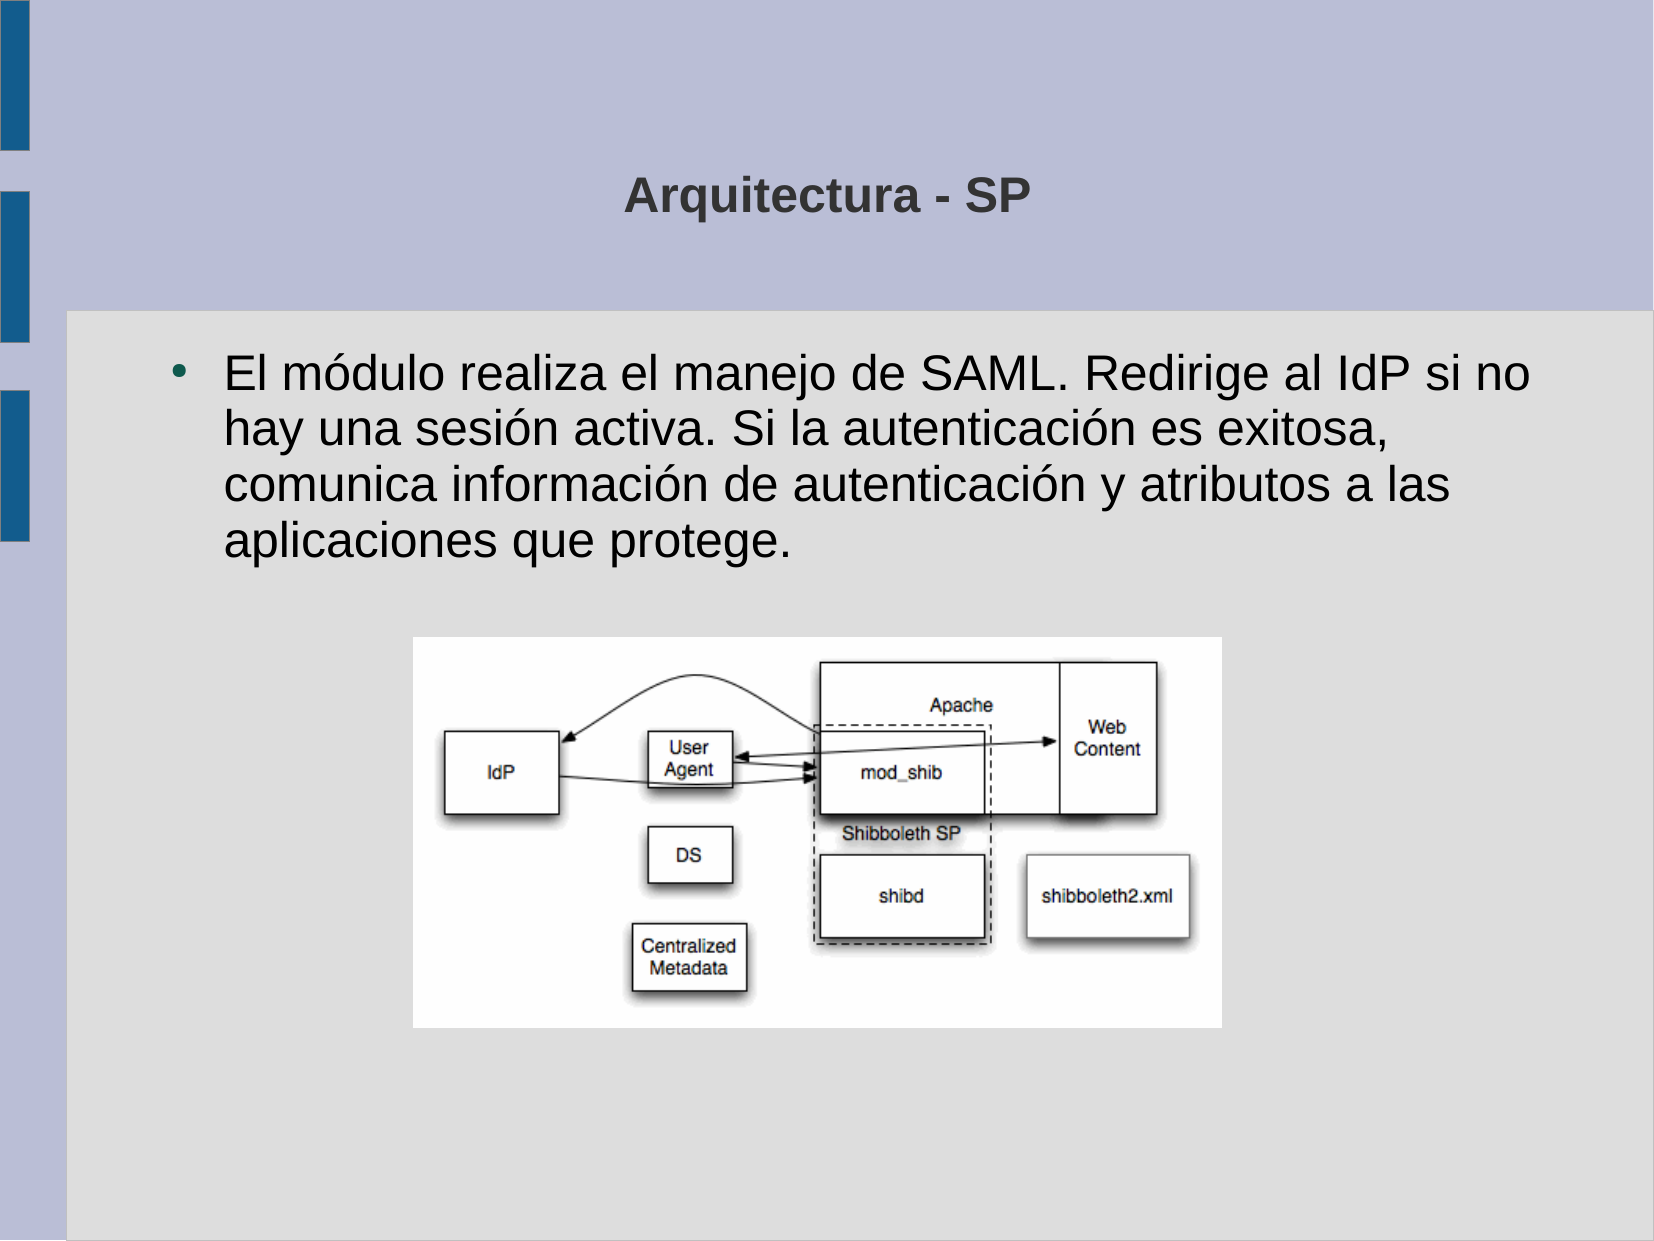

# Arquitectura - SP
El módulo realiza el manejo de SAML. Redirige al IdP si no hay una sesión activa. Si la autenticación es exitosa, comunica información de autenticación y atributos a las aplicaciones que protege.